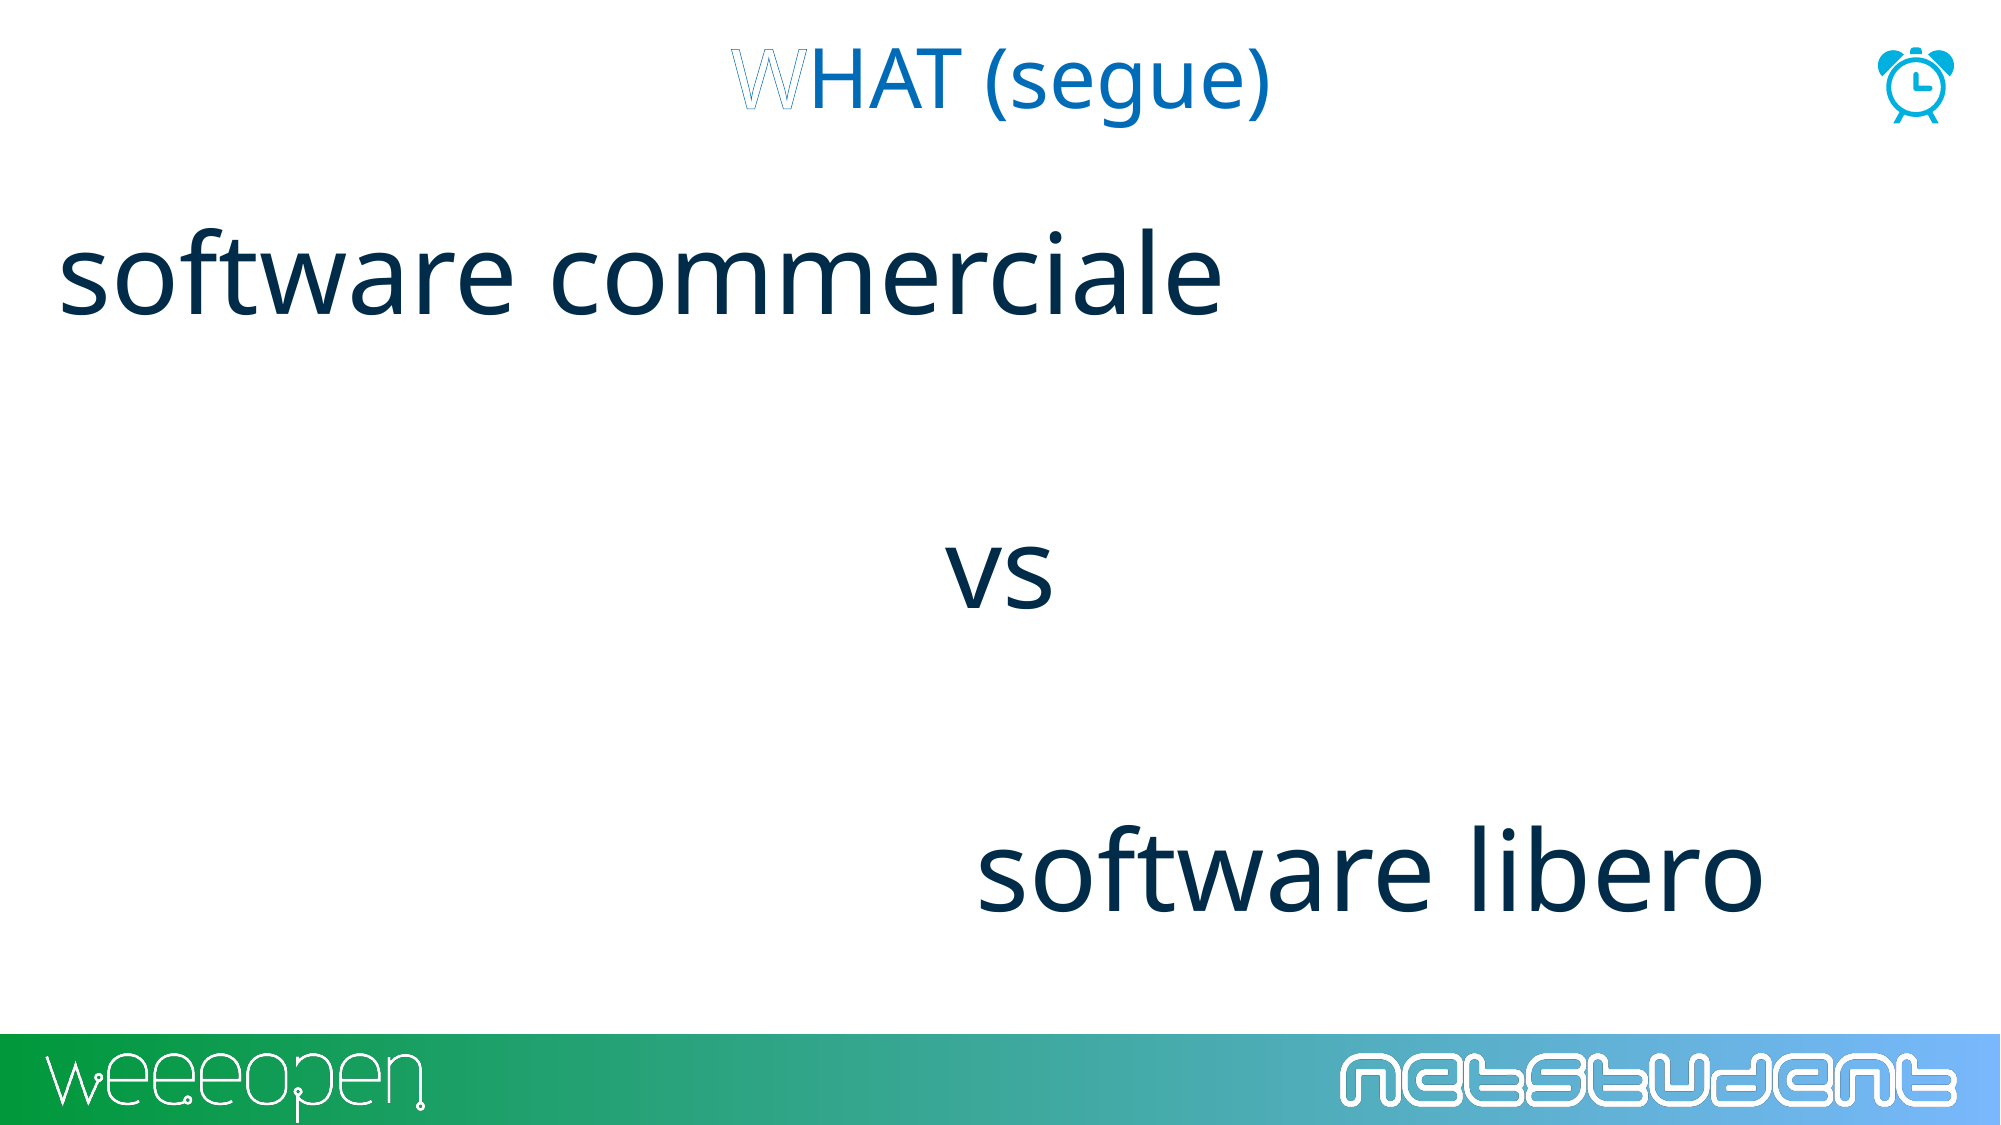

WHAT (segue)
software commerciale
vs
software libero